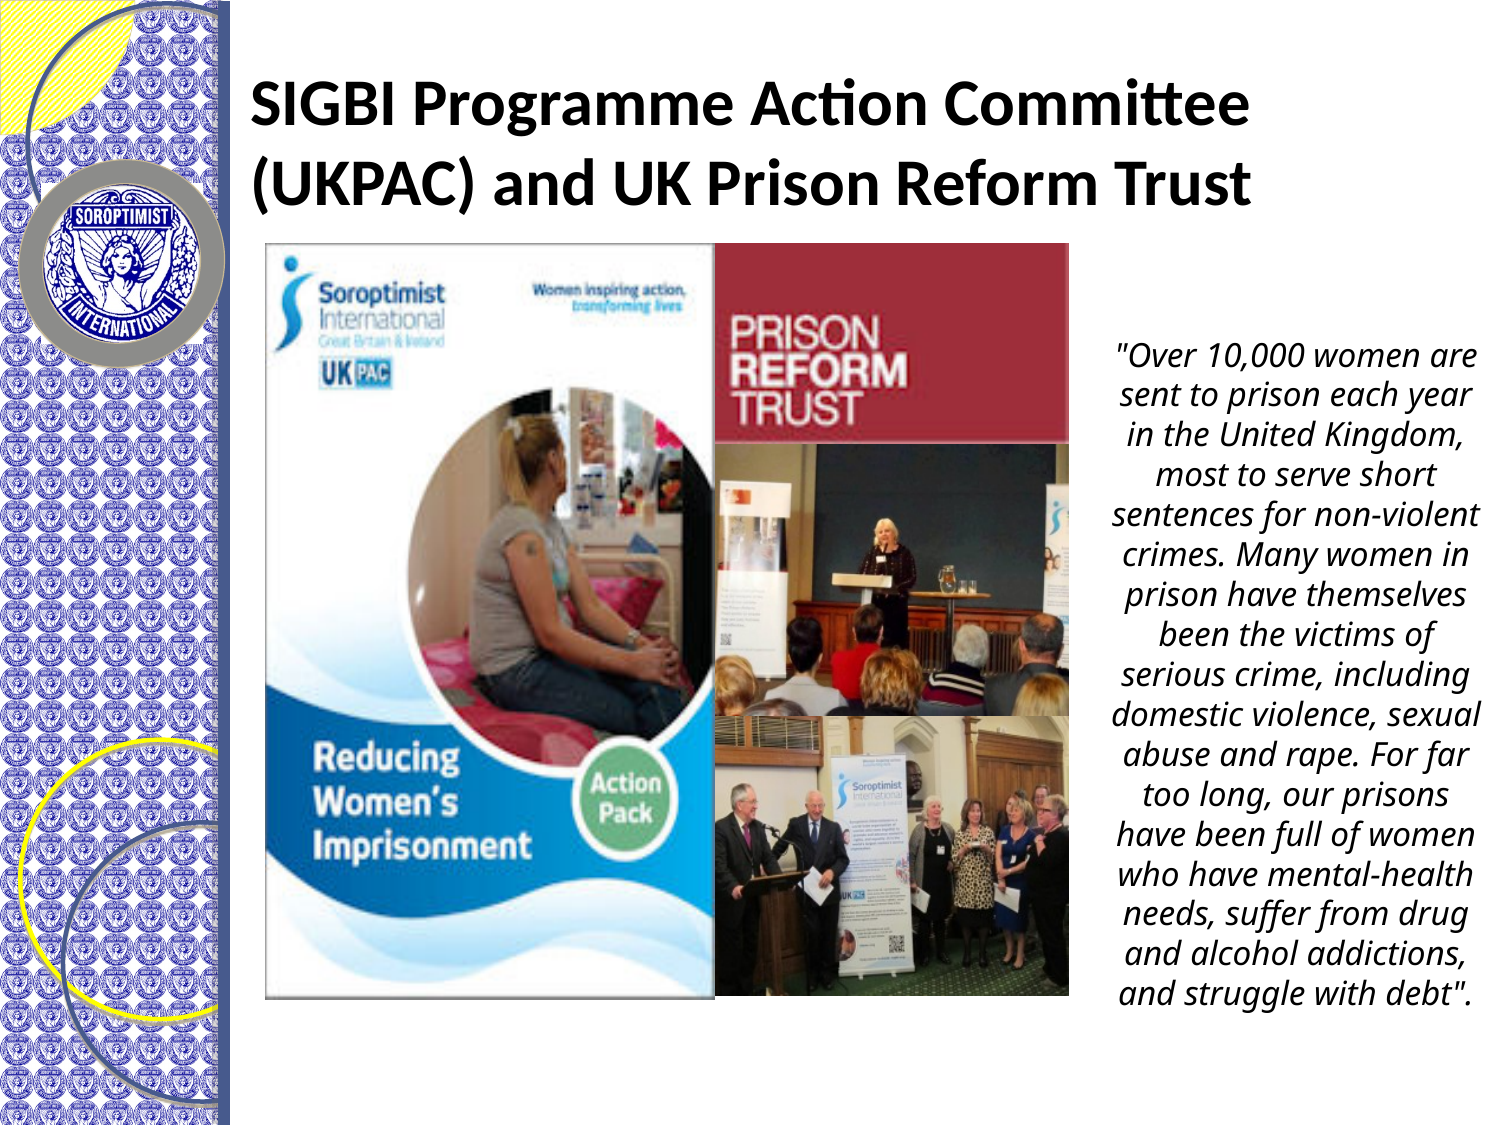

# SIGBI Programme Action Committee (UKPAC) and UK Prison Reform Trust
"Over 10,000 women are sent to prison each year in the United Kingdom, most to serve short sentences for non-violent crimes. Many women in prison have themselves been the victims of serious crime, including domestic violence, sexual abuse and rape. For far too long, our prisons have been full of women who have mental-health needs, suffer from drug and alcohol addictions, and struggle with debt".